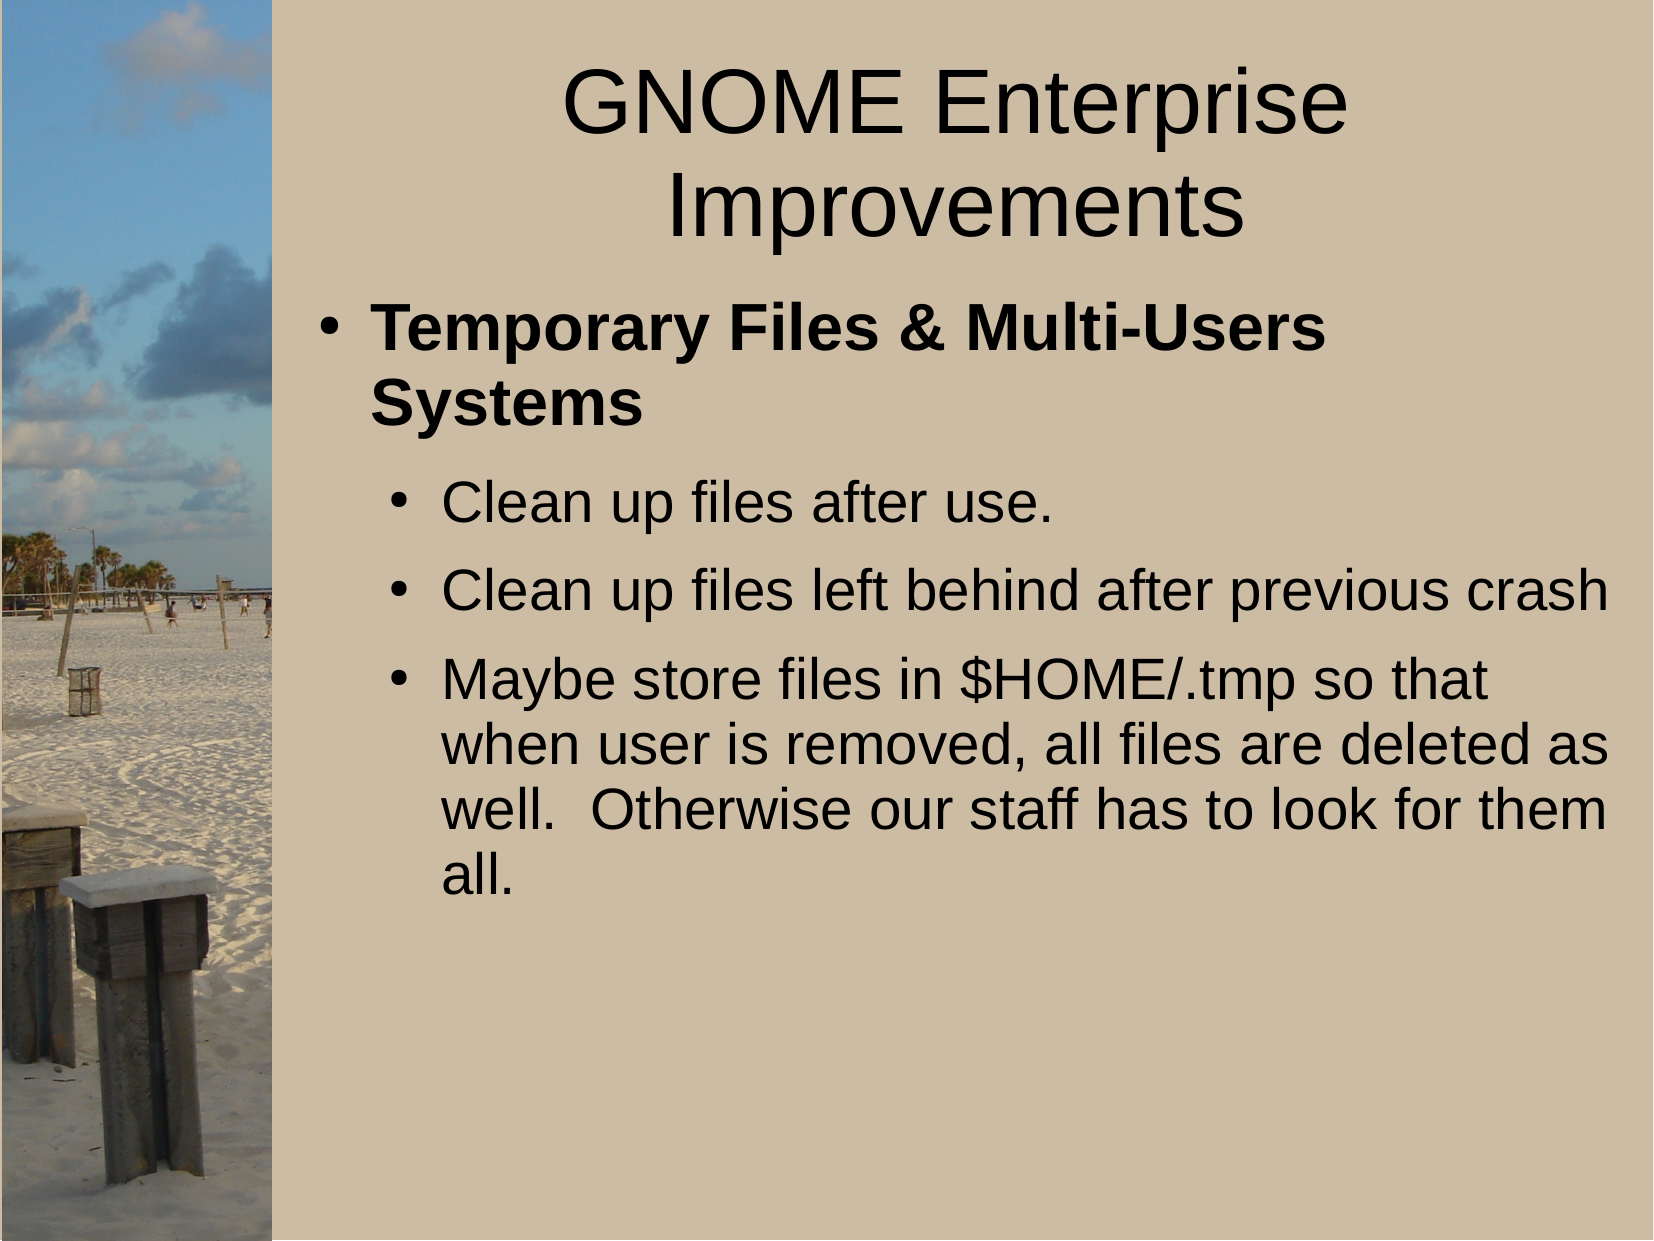

# GNOME Enterprise Improvements
Temporary Files & Multi-Users Systems
Clean up files after use.
Clean up files left behind after previous crash
Maybe store files in $HOME/.tmp so that when user is removed, all files are deleted as well. Otherwise our staff has to look for them all.